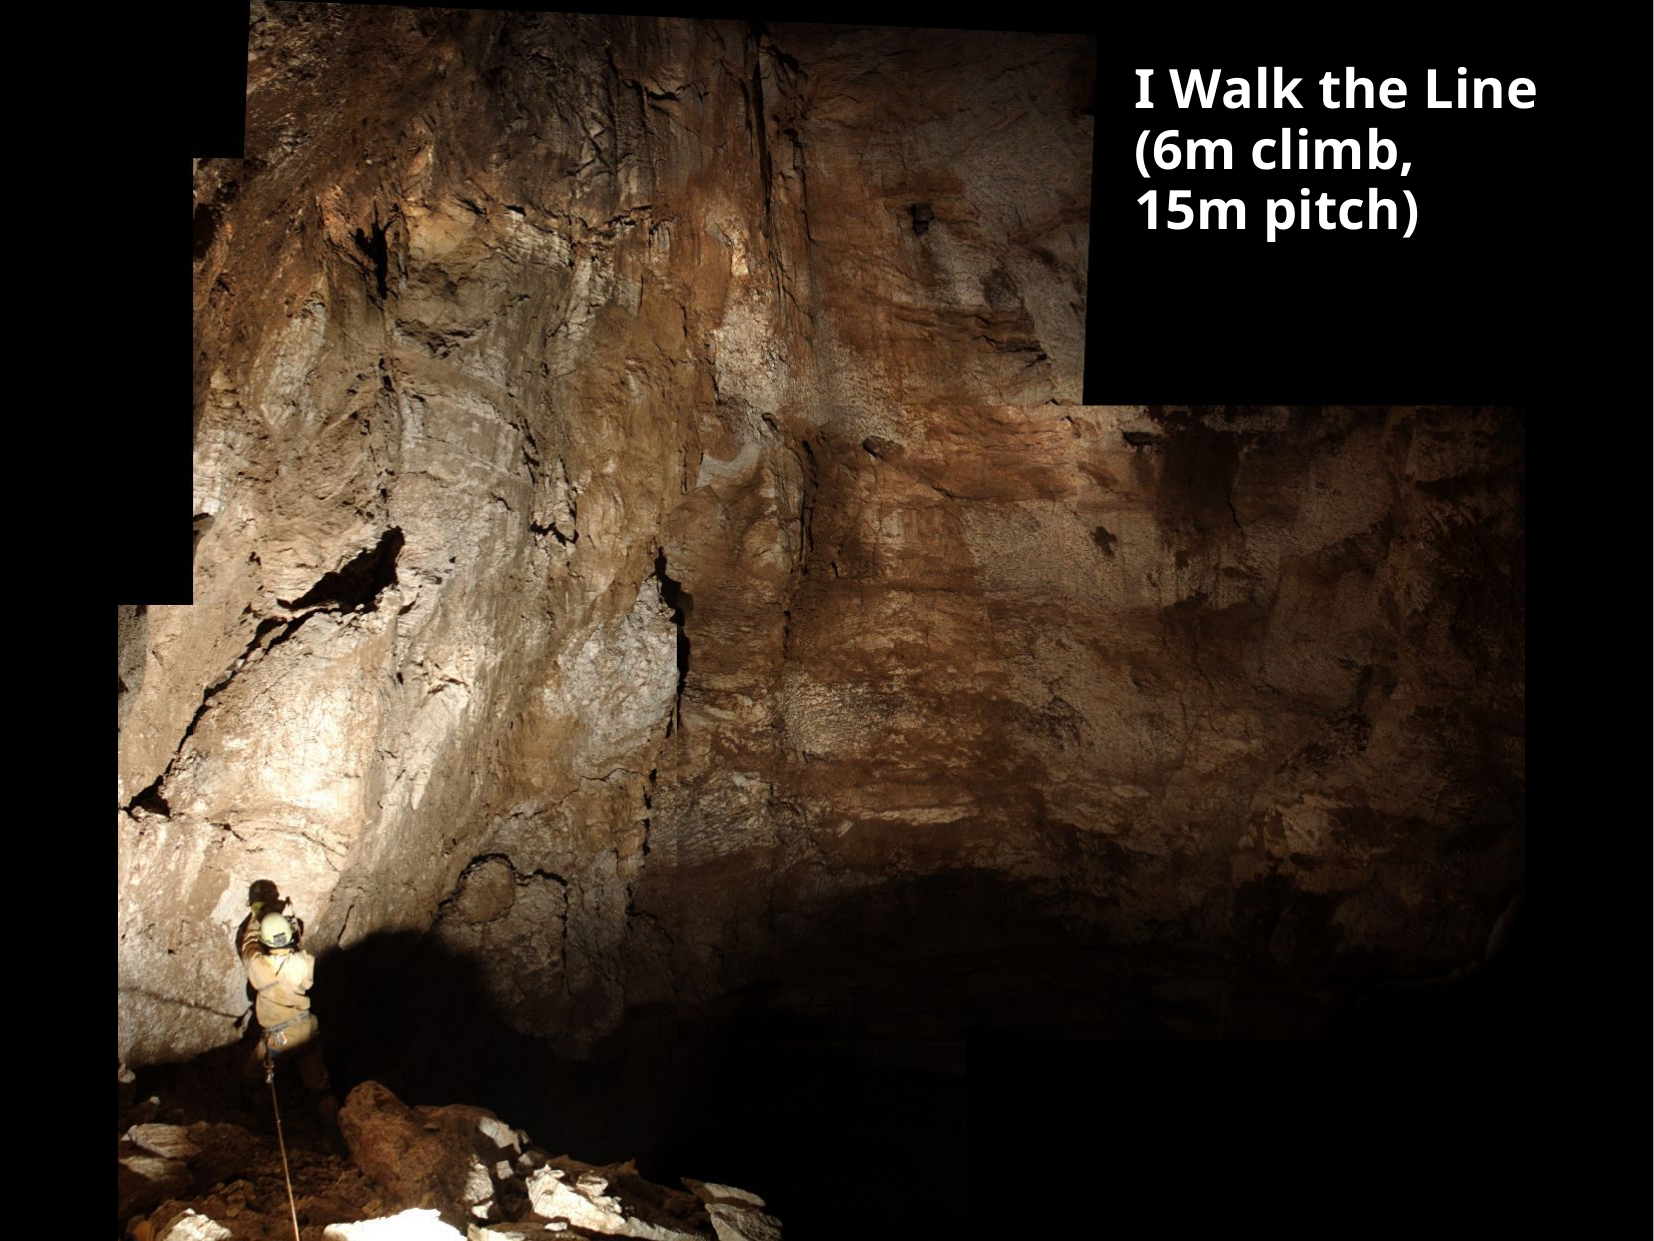

I Walk the Line
(6m climb,
15m pitch)